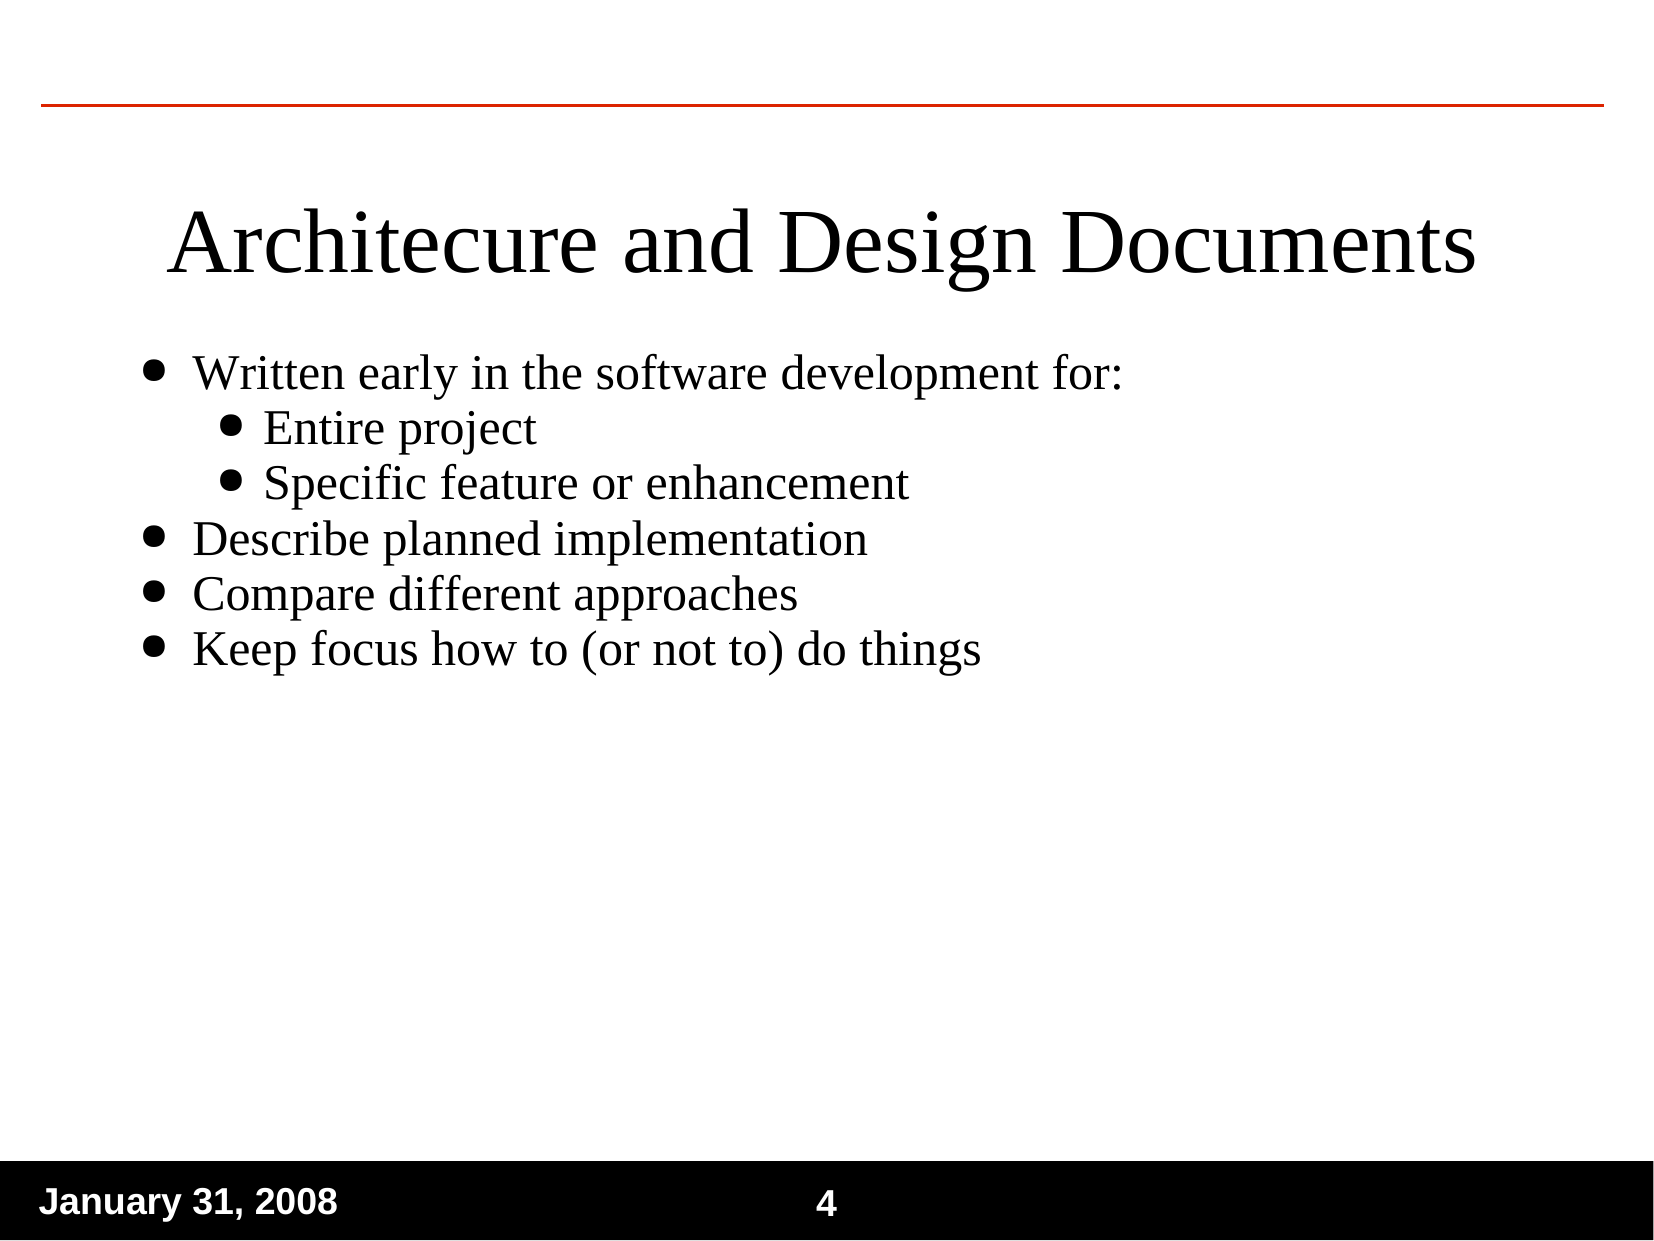

# Architecure and Design Documents
Written early in the software development for:
Entire project
Specific feature or enhancement
Describe planned implementation
Compare different approaches
Keep focus how to (or not to) do things